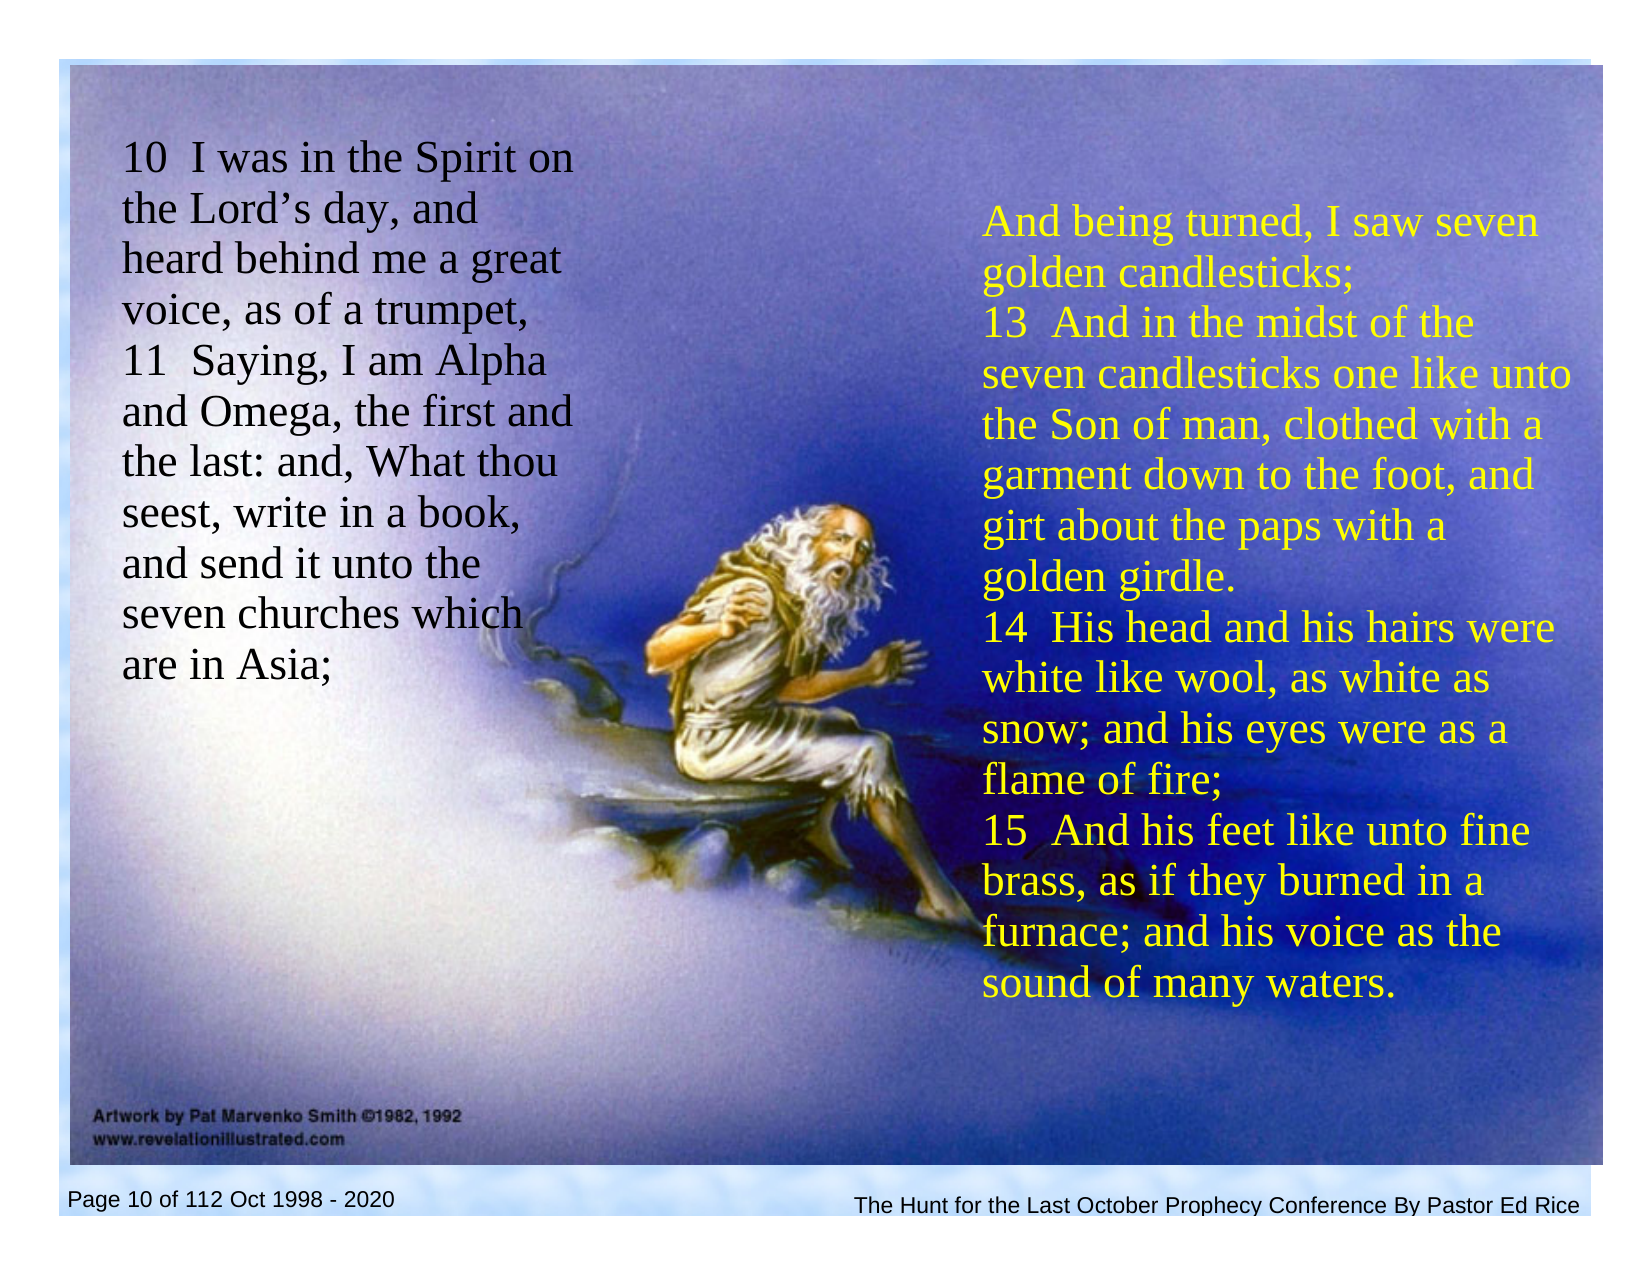

10 I was in the Spirit on the Lord’s day, and heard behind me a great voice, as of a trumpet,
11 Saying, I am Alpha and Omega, the first and the last: and, What thou seest, write in a book, and send it unto the seven churches which are in Asia;
And being turned, I saw seven golden candlesticks;
13 And in the midst of the seven candlesticks one like unto the Son of man, clothed with a garment down to the foot, and girt about the paps with a golden girdle.
14 His head and his hairs were white like wool, as white as snow; and his eyes were as a flame of fire;
15 And his feet like unto fine brass, as if they burned in a furnace; and his voice as the sound of many waters.